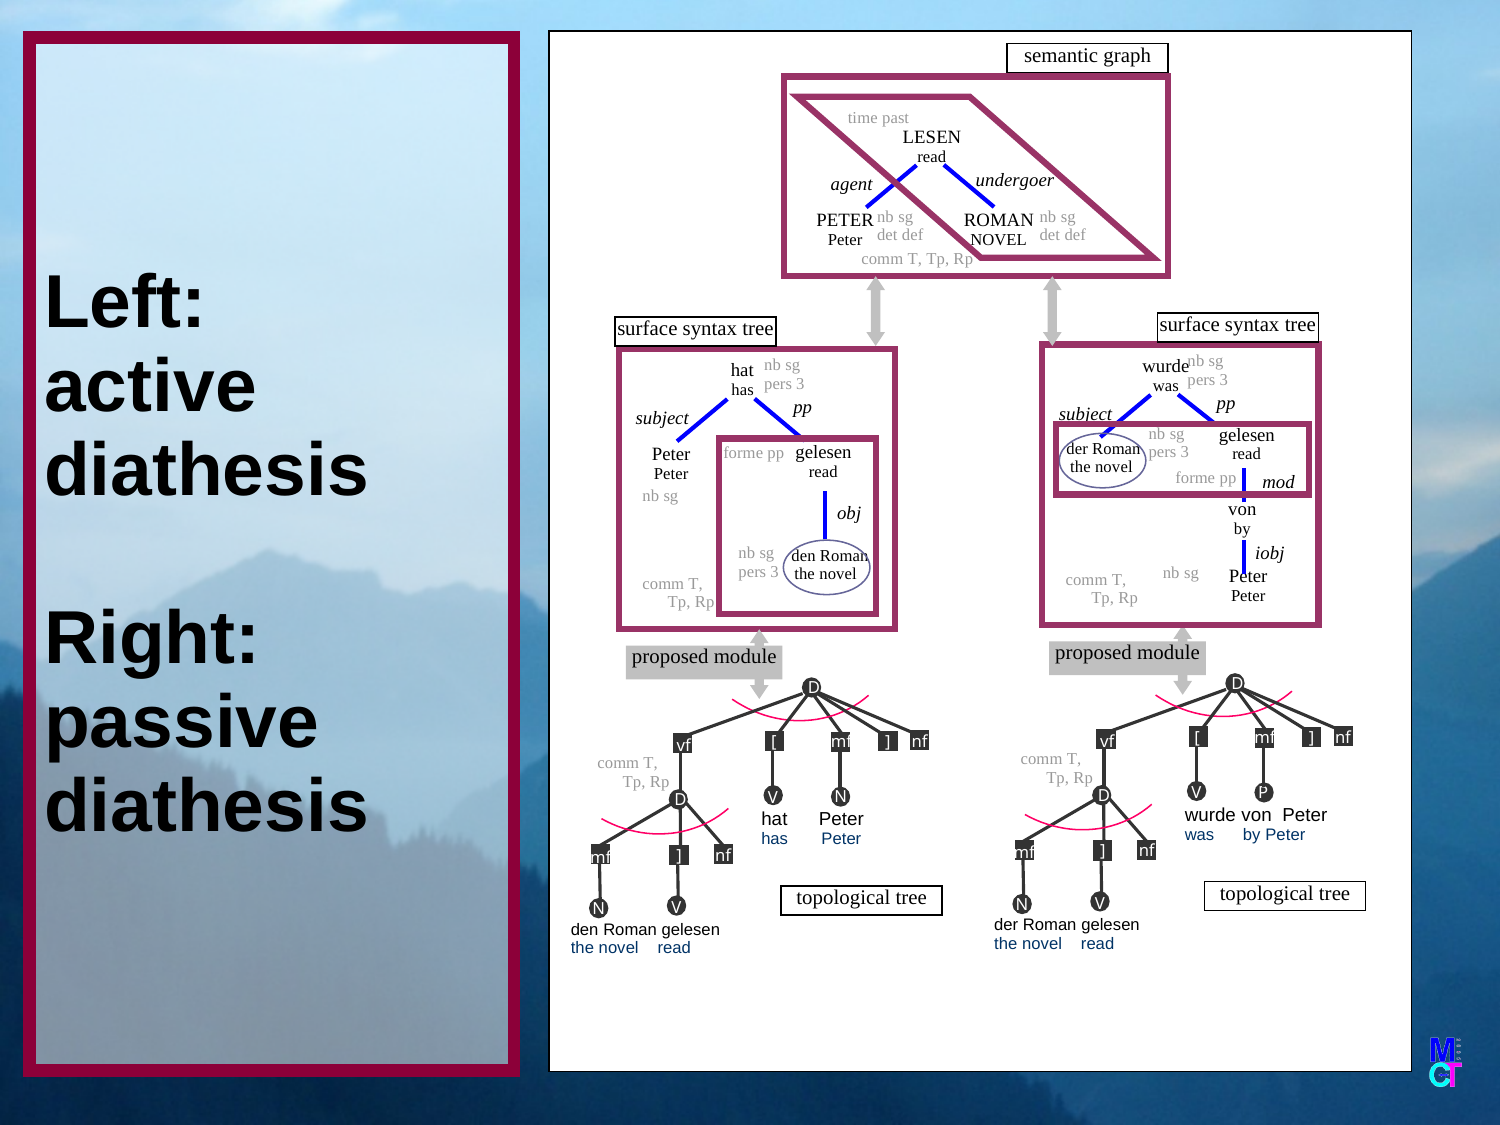

semantic graph
time past
LESEN
read
undergoer
agent
nb sg
det def
nb sg
det def
PETER
Peter
ROMAN
NOVEL
comm T, Tp, Rp
surface syntax tree
nb sg
pers 3
hat
has
pp
subject
gelesen
read
Peter
Peter
forme pp
nb sg
obj
nb sg
pers 3
 den Roman
the novel
comm T,
 Tp, Rp
surface syntax tree
nb sg
pers 3
wurde
was
pp
subject
nb sg
pers 3
gelesen
read
 der Roman
the novel
forme pp
mod
von
by
iobj
nb sg
Peter
Peter
comm T,
 Tp, Rp
proposed module
D
[
mf
]
nf
vf
comm T,
 Tp, Rp
P
V
D
wurde von Peter
was by Peter
]
nf
mf
topological tree
V
N
der Roman gelesen
the novel read
D
[
mf
]
nf
vf
N
V
D
hat Peter
has Peter
]
nf
mf
V
N
den Roman gelesen
the novel read
proposed module
comm T,
 Tp, Rp
topological tree
# Left: active diathesis Right: passive diathesis